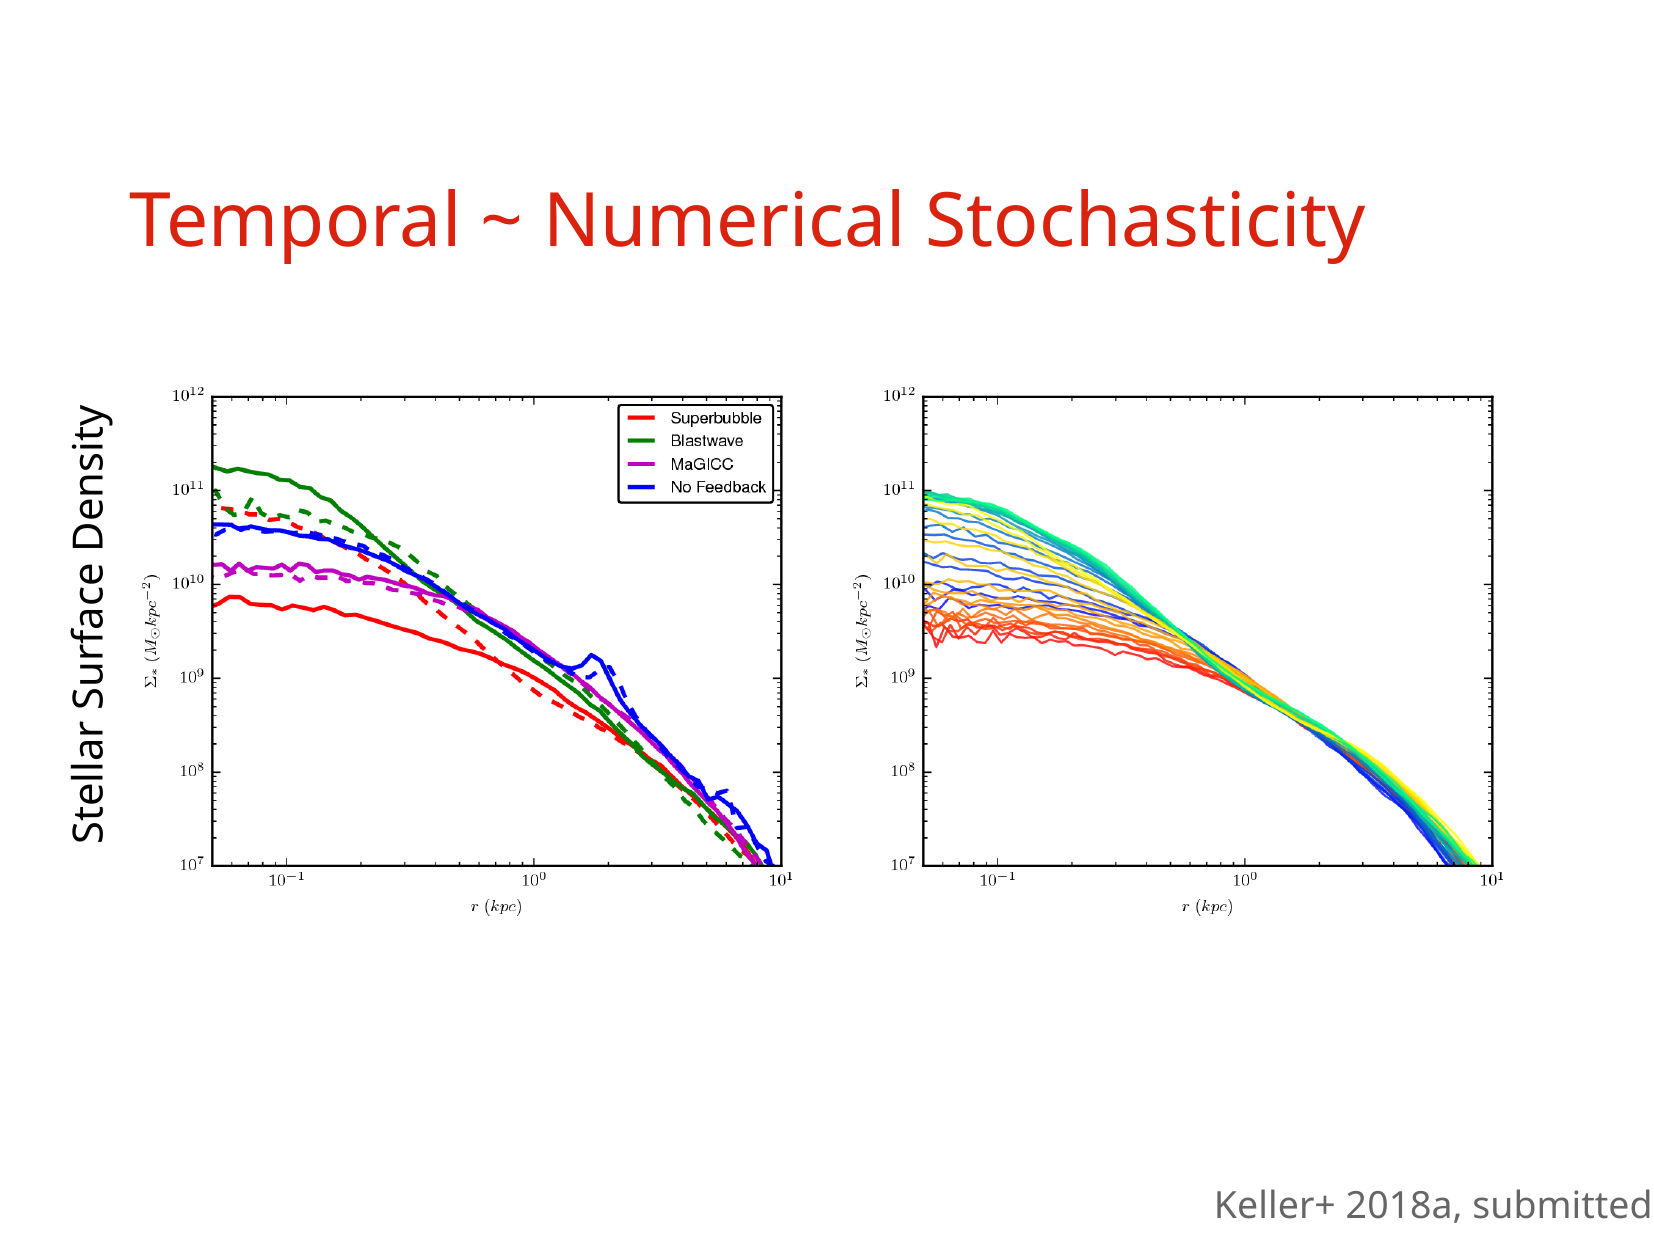

# Temporal ~ Numerical Stochasticity
Stellar Surface Density
Keller+ 2018a, submitted